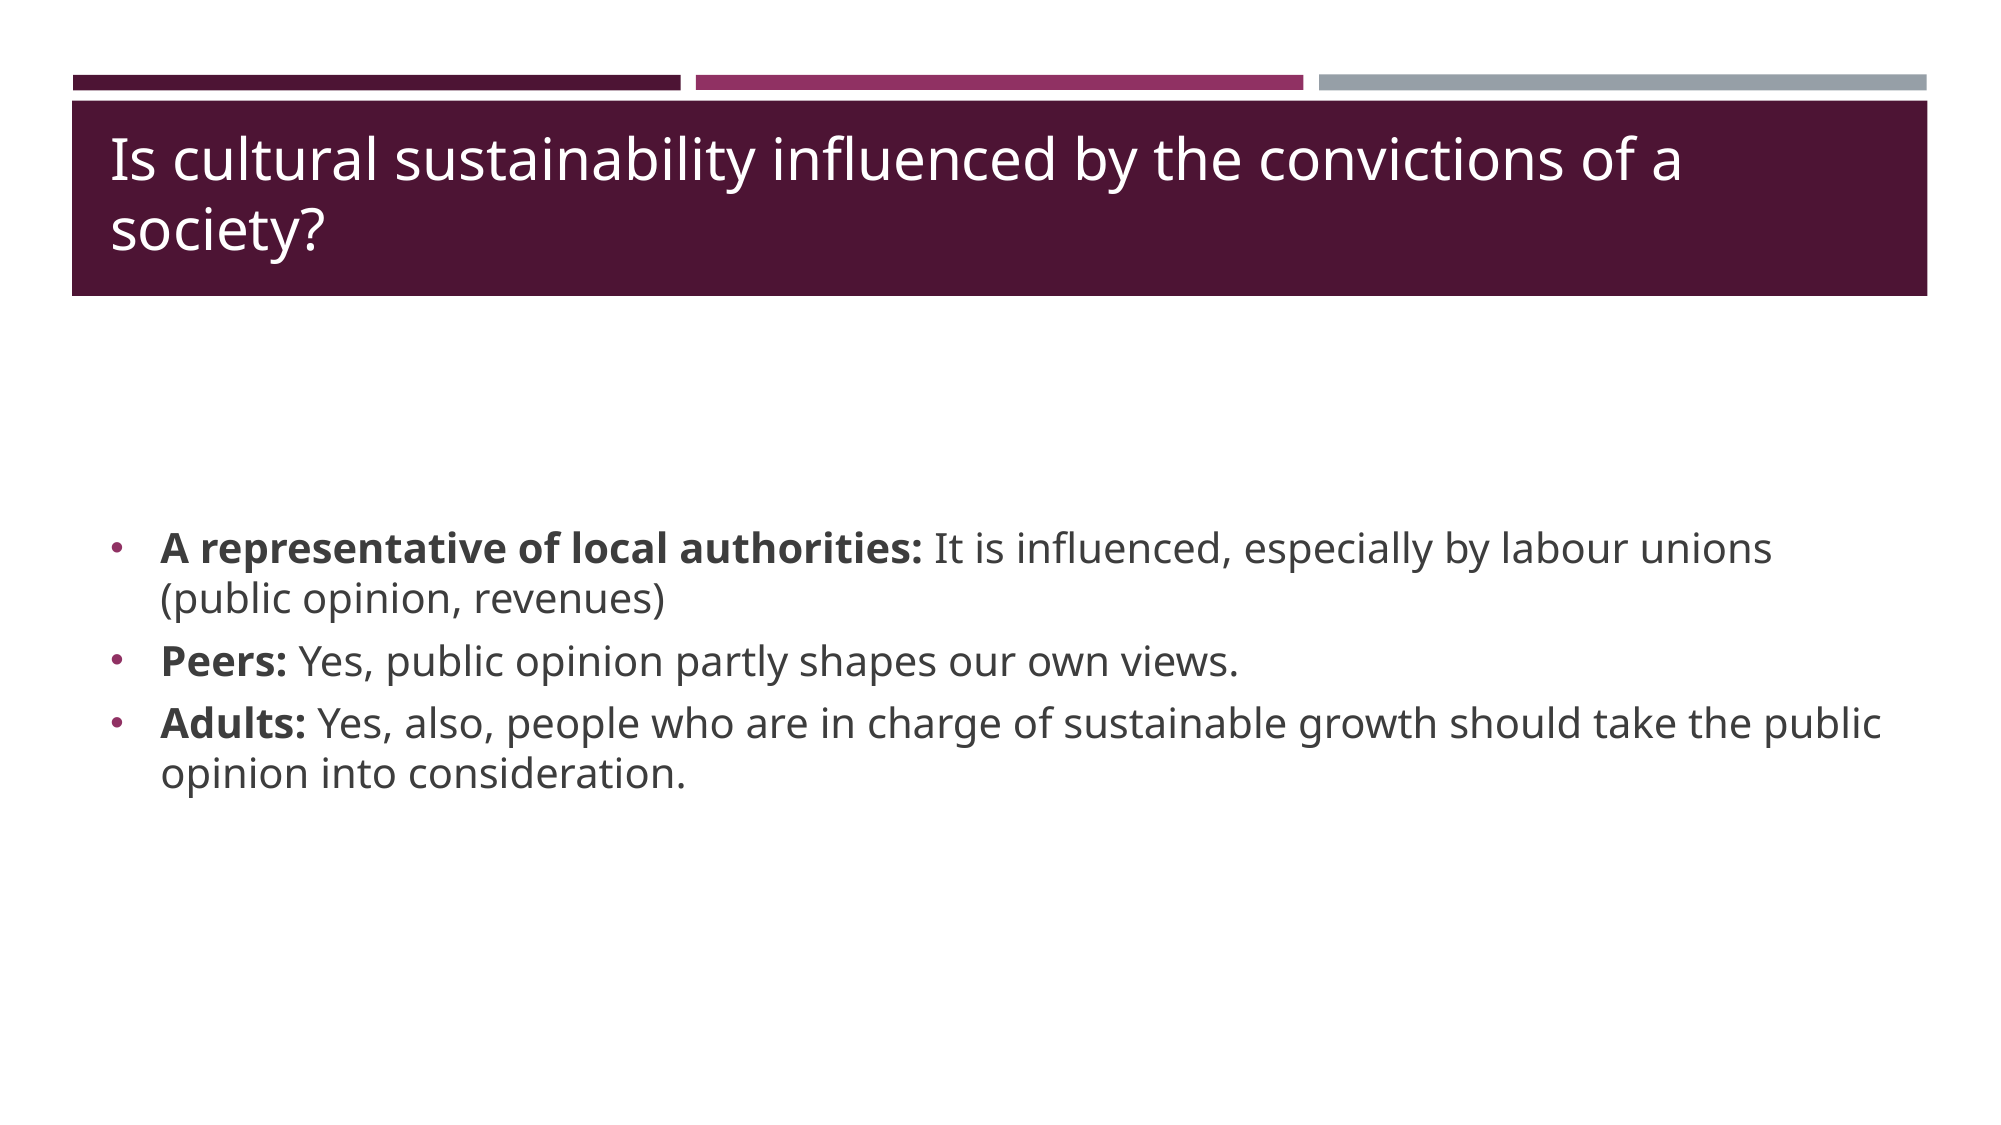

# Is cultural sustainability influenced by the convictions of a society?
A representative of local authorities: It is influenced, especially by labour unions (public opinion, revenues)
Peers: Yes, public opinion partly shapes our own views.
Adults: Yes, also, people who are in charge of sustainable growth should take the public opinion into consideration.